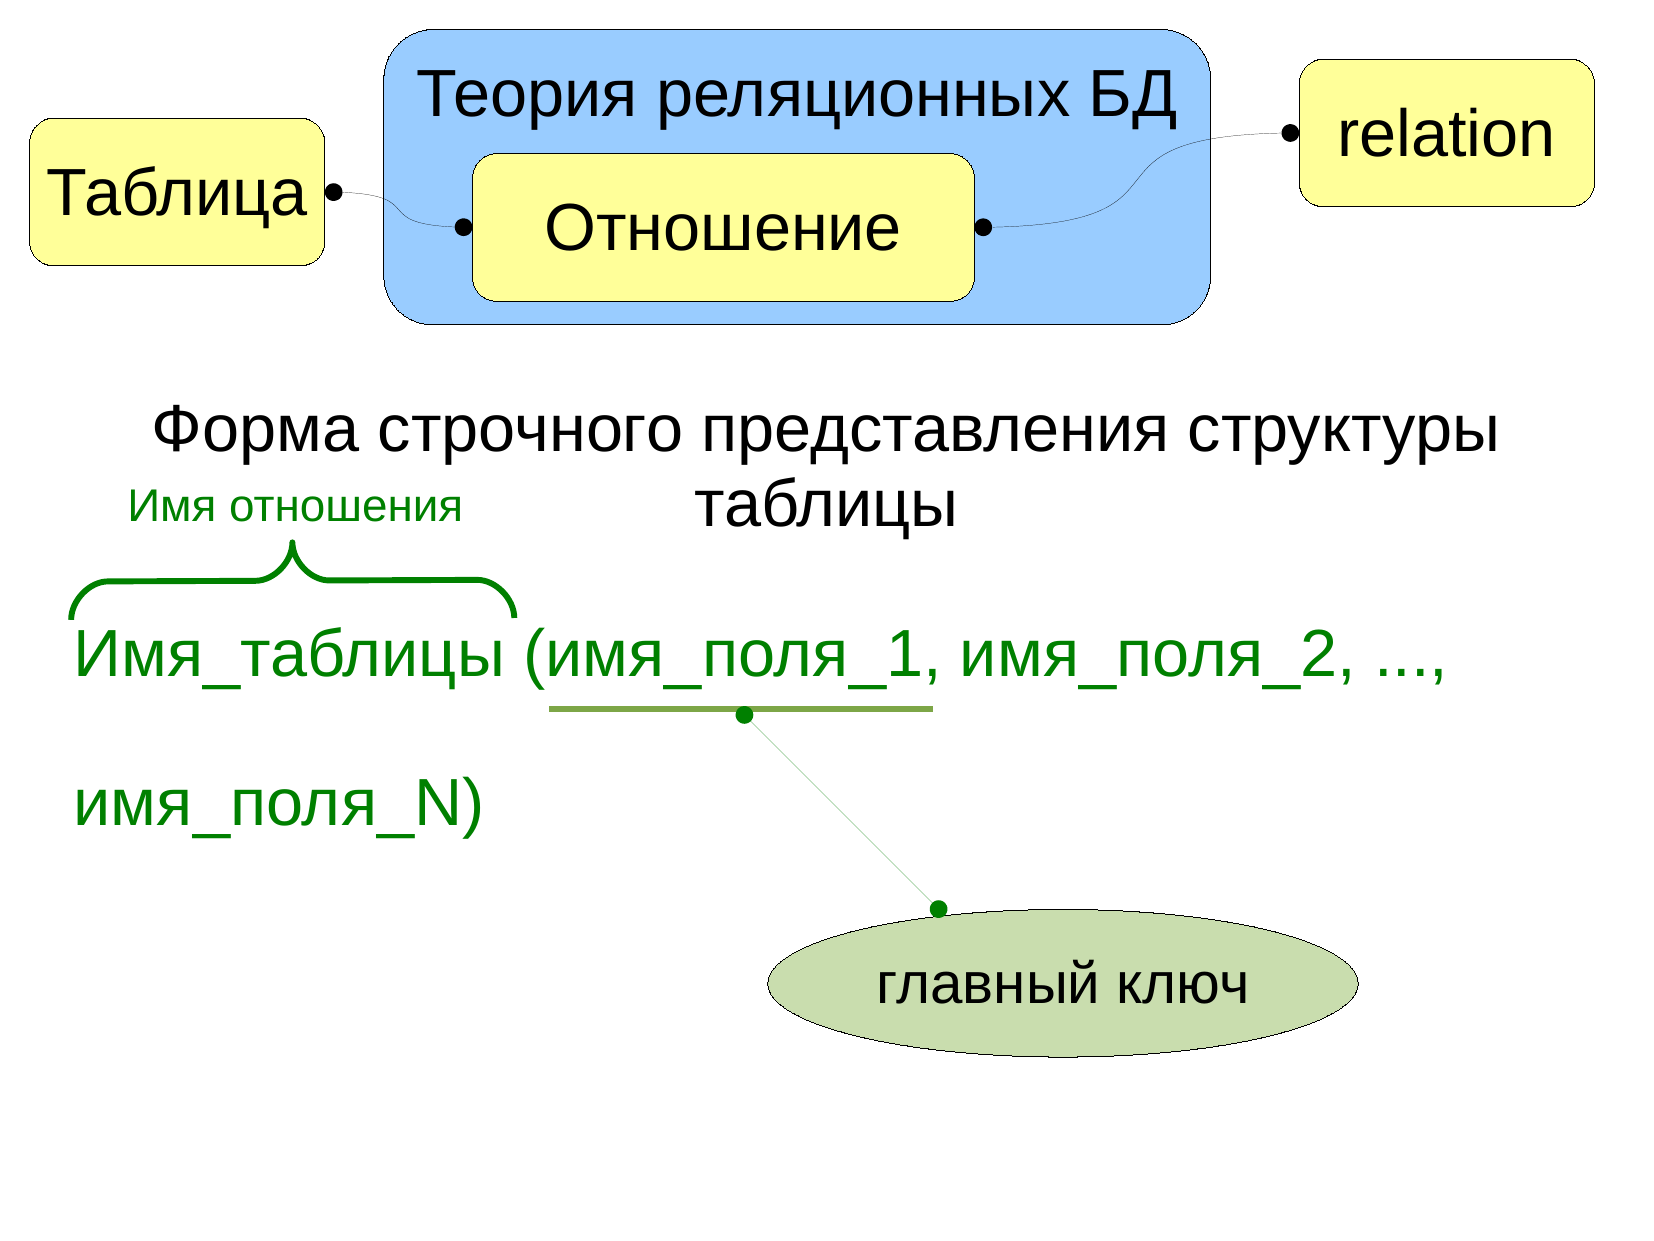

Теория реляционных БД
relation
Таблица
Отношение
Форма строчного представления структуры таблицы
Имя_таблицы (имя_поля_1, имя_поля_2, ...,
имя_поля_N)
Имя отношения
главный ключ